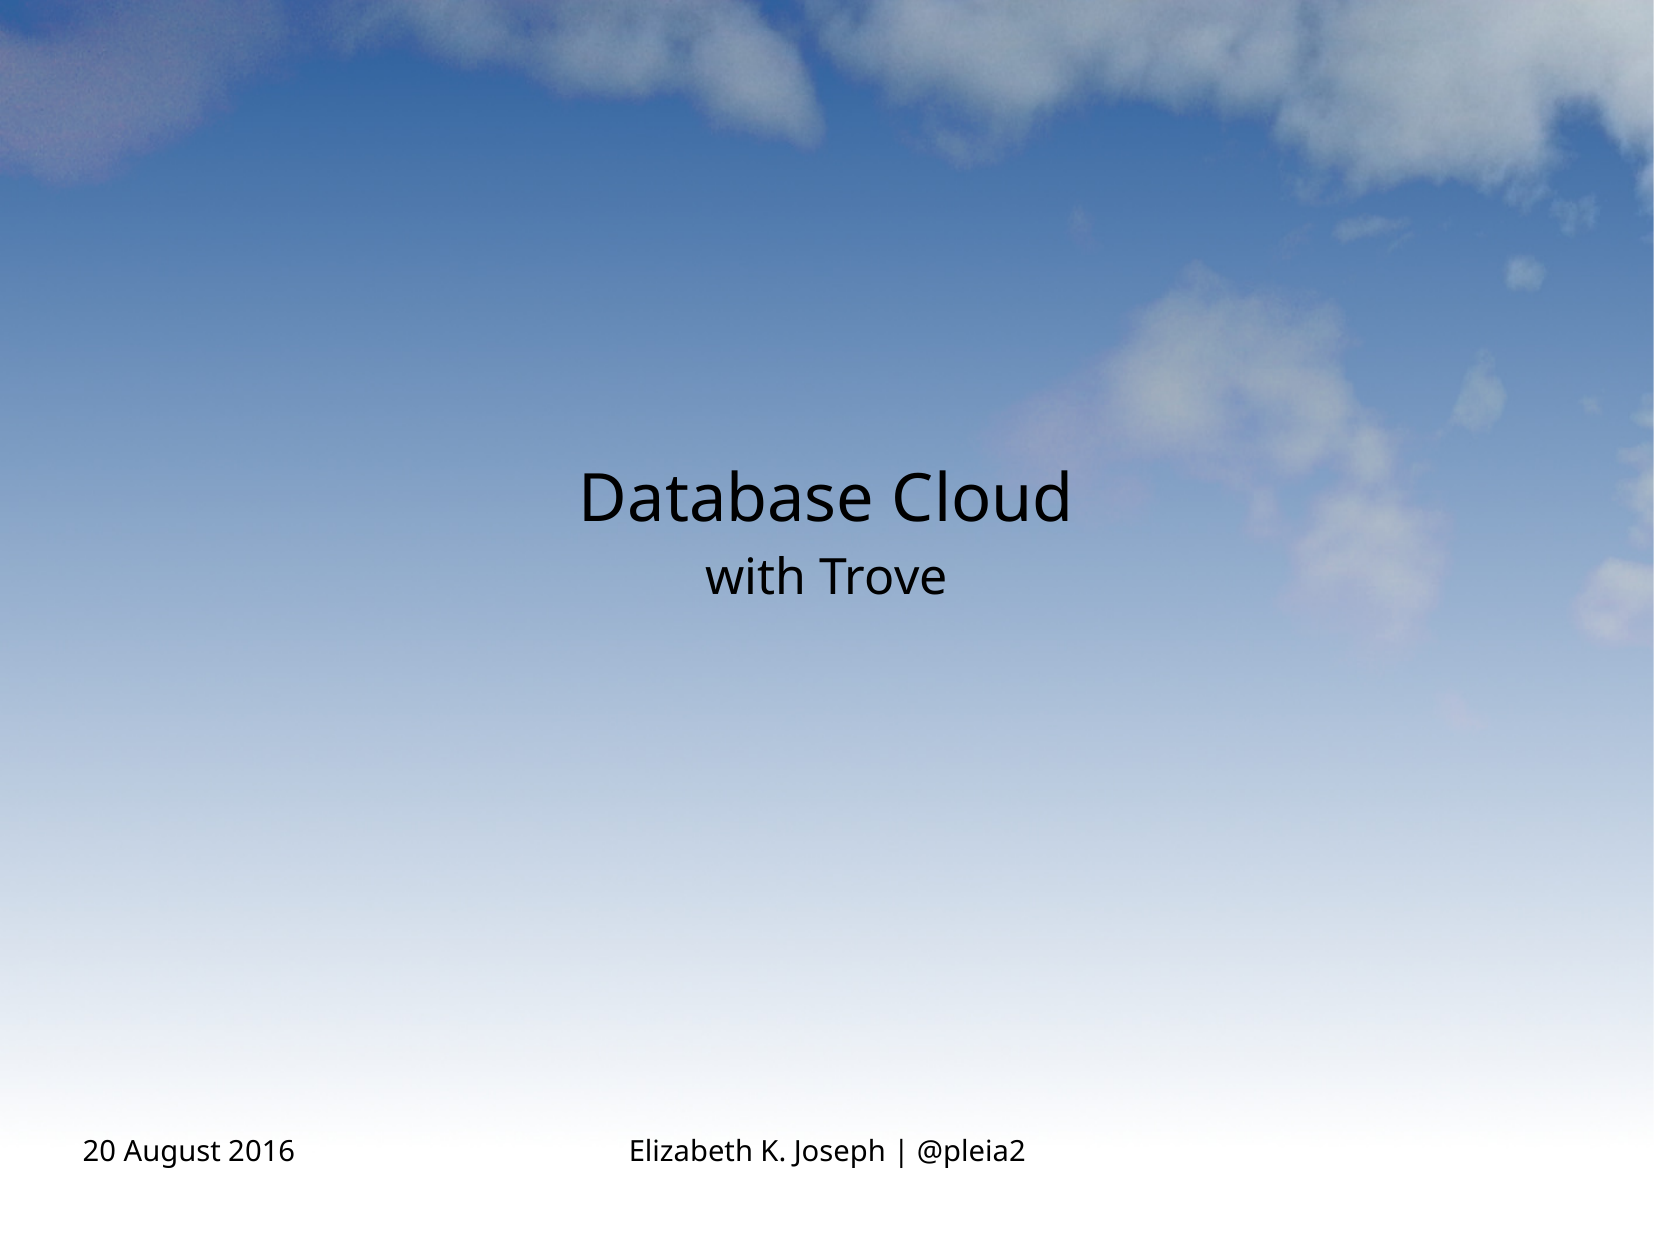

# Database Cloud
with Trove
20 August 2016
Elizabeth K. Joseph | @pleia2